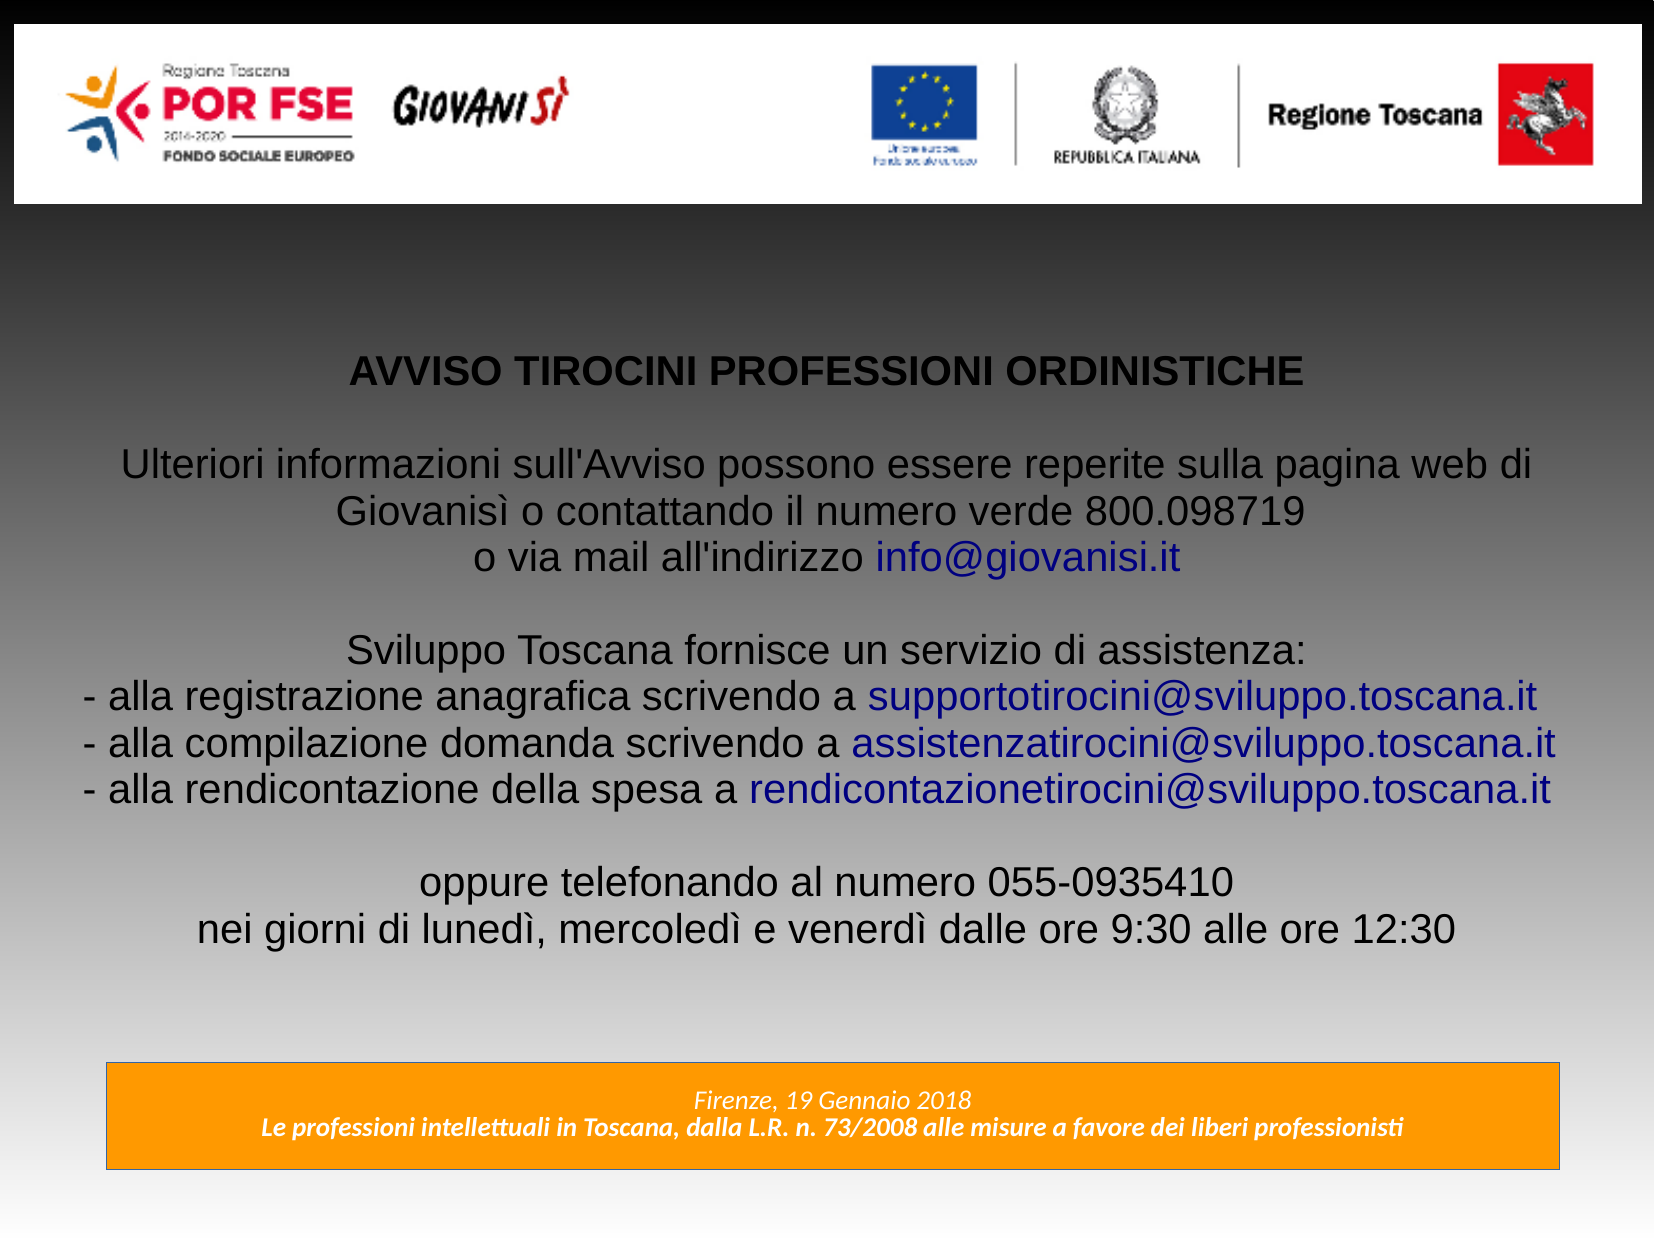

#
AVVISO TIROCINI PROFESSIONI ORDINISTICHE
Ulteriori informazioni sull'Avviso possono essere reperite sulla pagina web di Giovanisì o contattando il numero verde 800.098719
o via mail all'indirizzo info@giovanisi.it
Sviluppo Toscana fornisce un servizio di assistenza:
- alla registrazione anagrafica scrivendo a supportotirocini@sviluppo.toscana.it
- alla compilazione domanda scrivendo a assistenzatirocini@sviluppo.toscana.it
- alla rendicontazione della spesa a rendicontazionetirocini@sviluppo.toscana.it
oppure telefonando al numero 055-0935410
nei giorni di lunedì, mercoledì e venerdì dalle ore 9:30 alle ore 12:30
Firenze, 19 Gennaio 2018
Le professioni intellettuali in Toscana, dalla L.R. n. 73/2008 alle misure a favore dei liberi professionisti